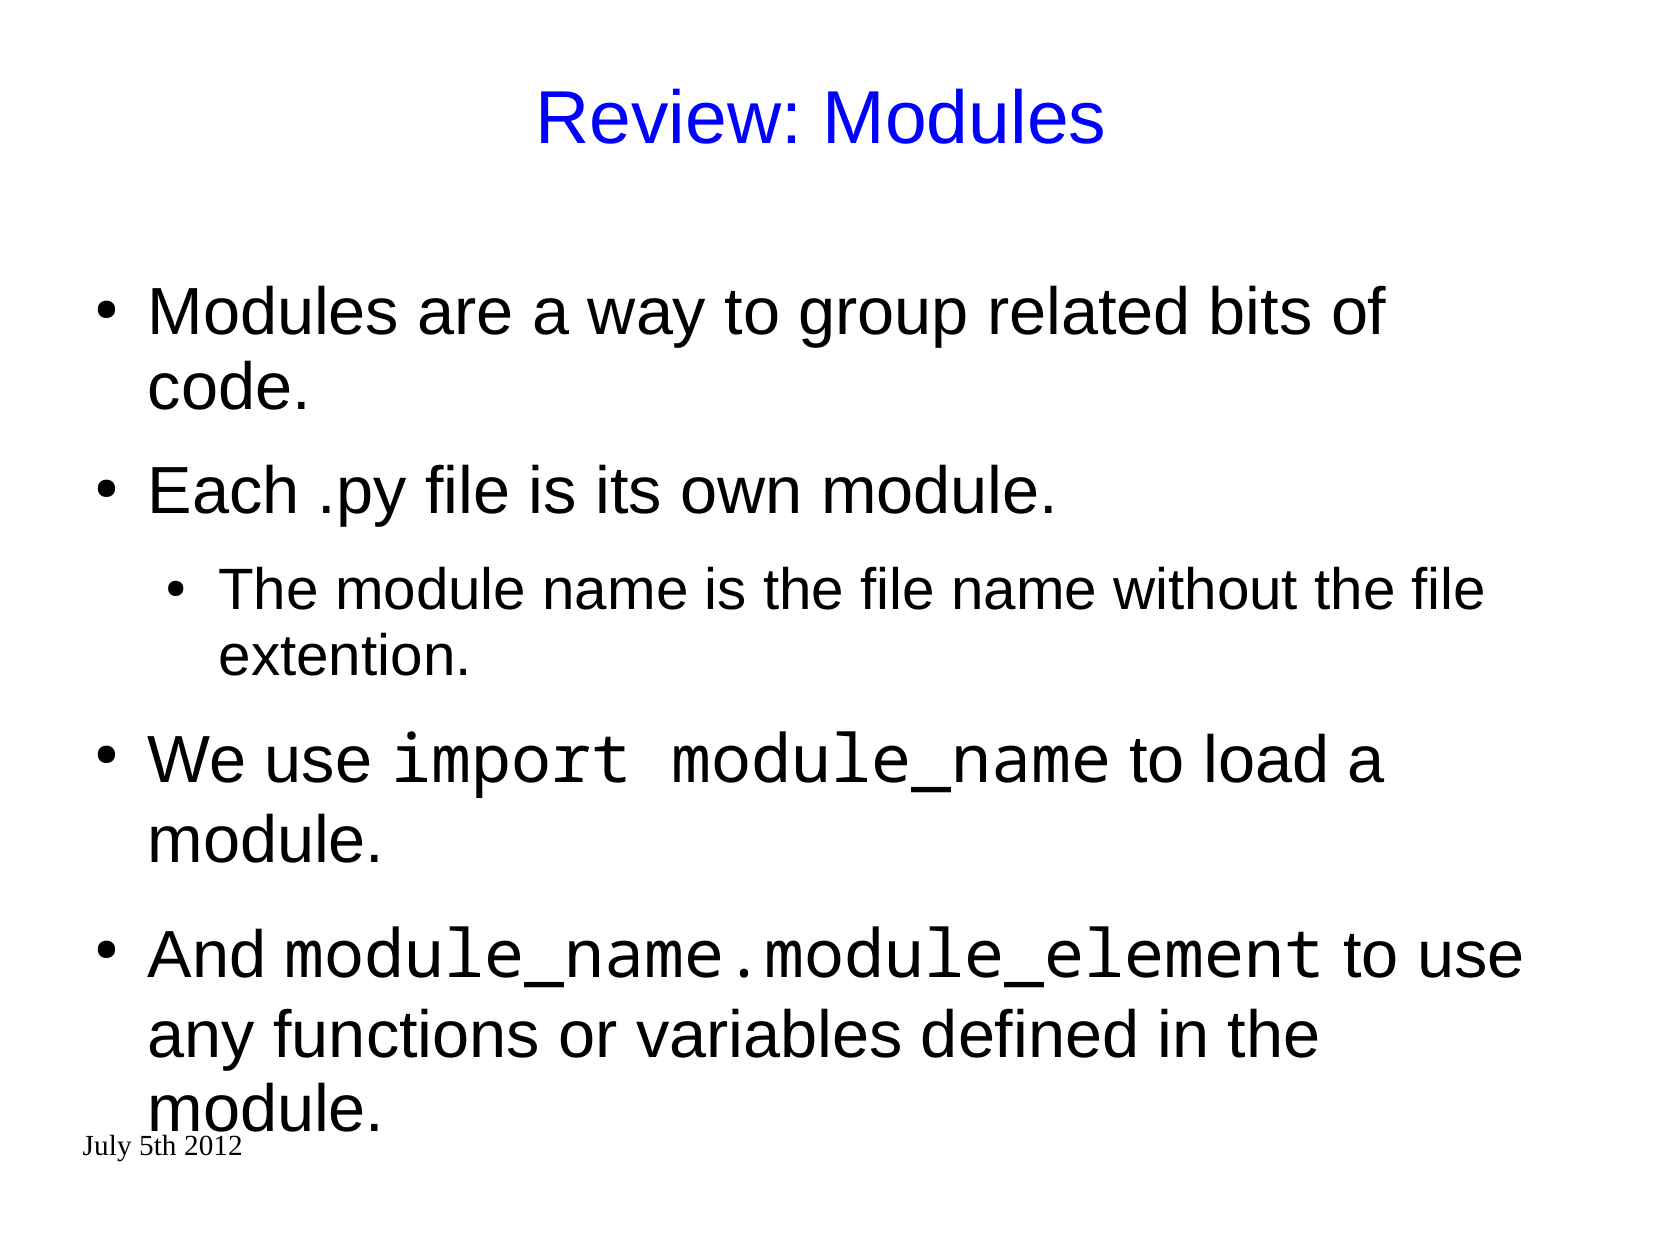

# Review: Modules
Modules are a way to group related bits of code.
Each .py file is its own module.
The module name is the file name without the file extention.
We use import module_name to load a module.
And module_name.module_element to use any functions or variables defined in the module.
July 5th 2012